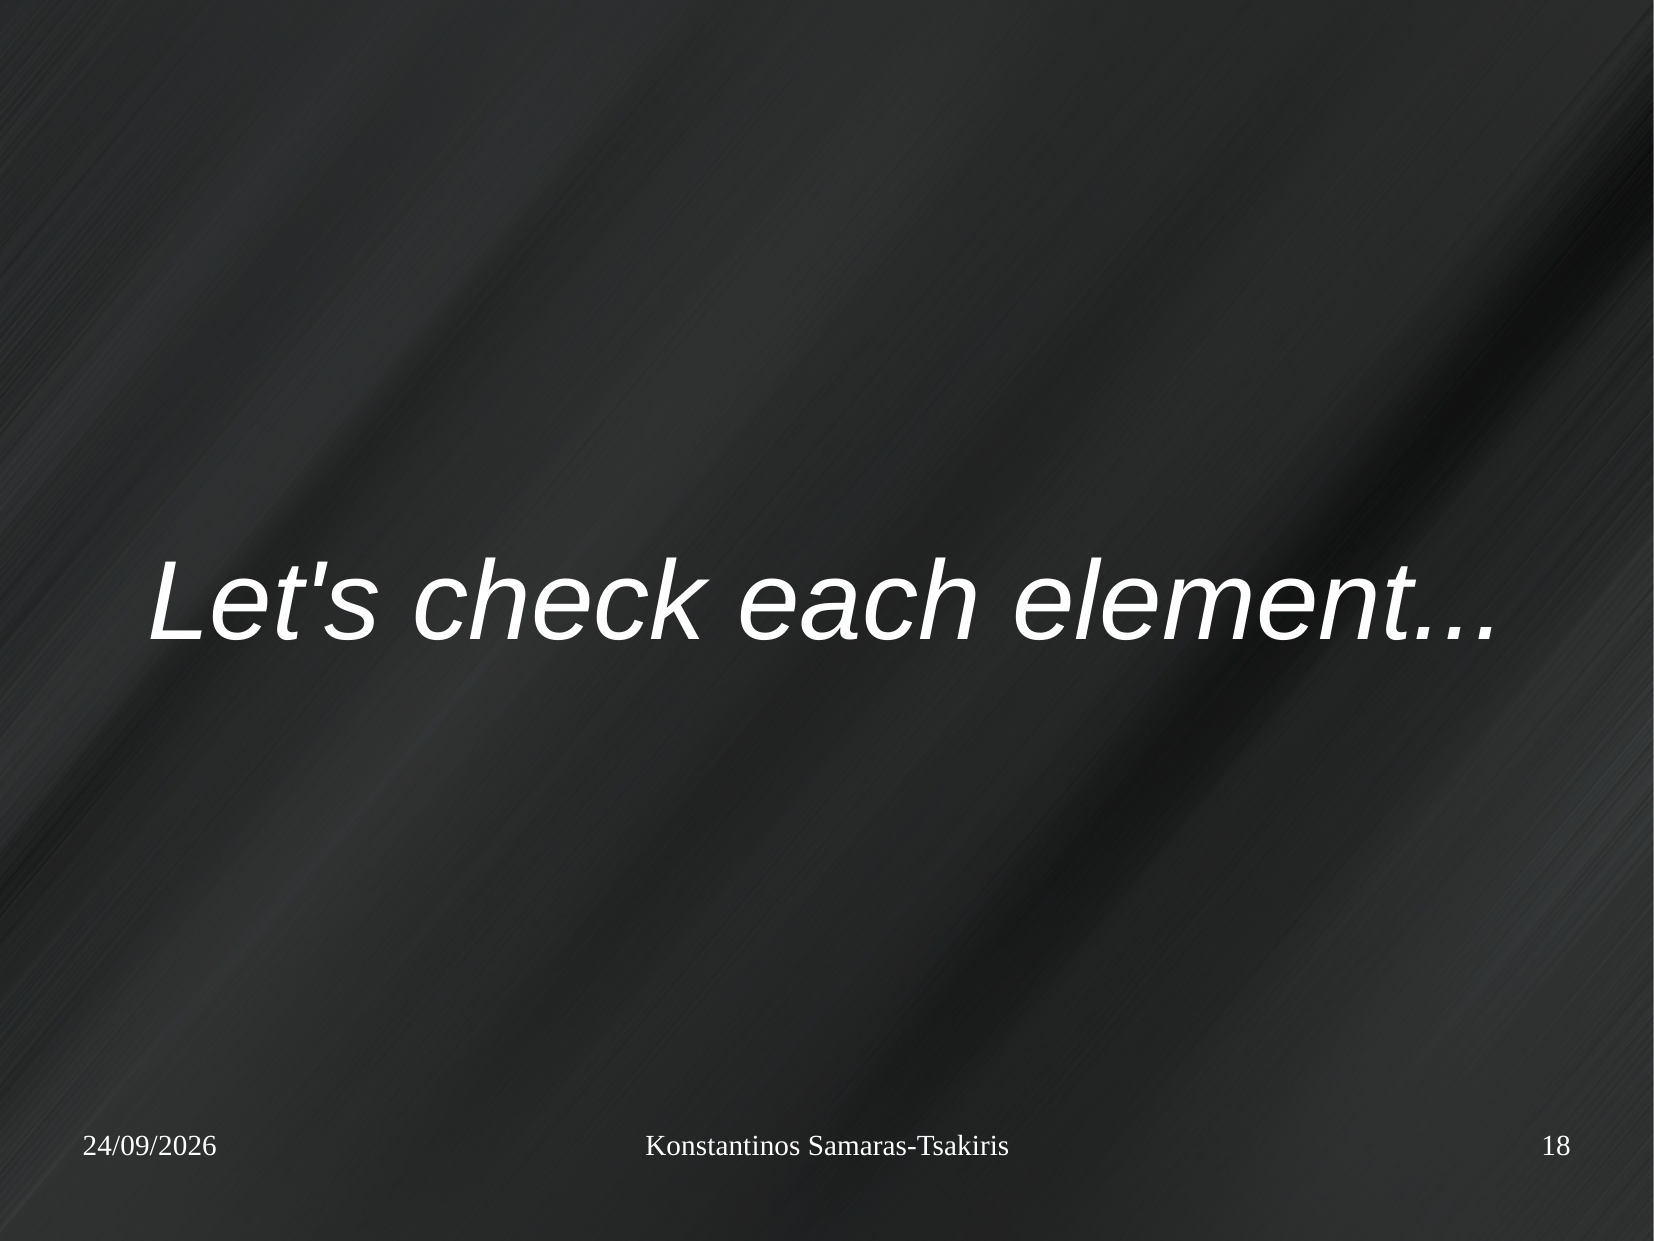

# Let's check each element...
Konstantinos Samaras-Tsakiris
18